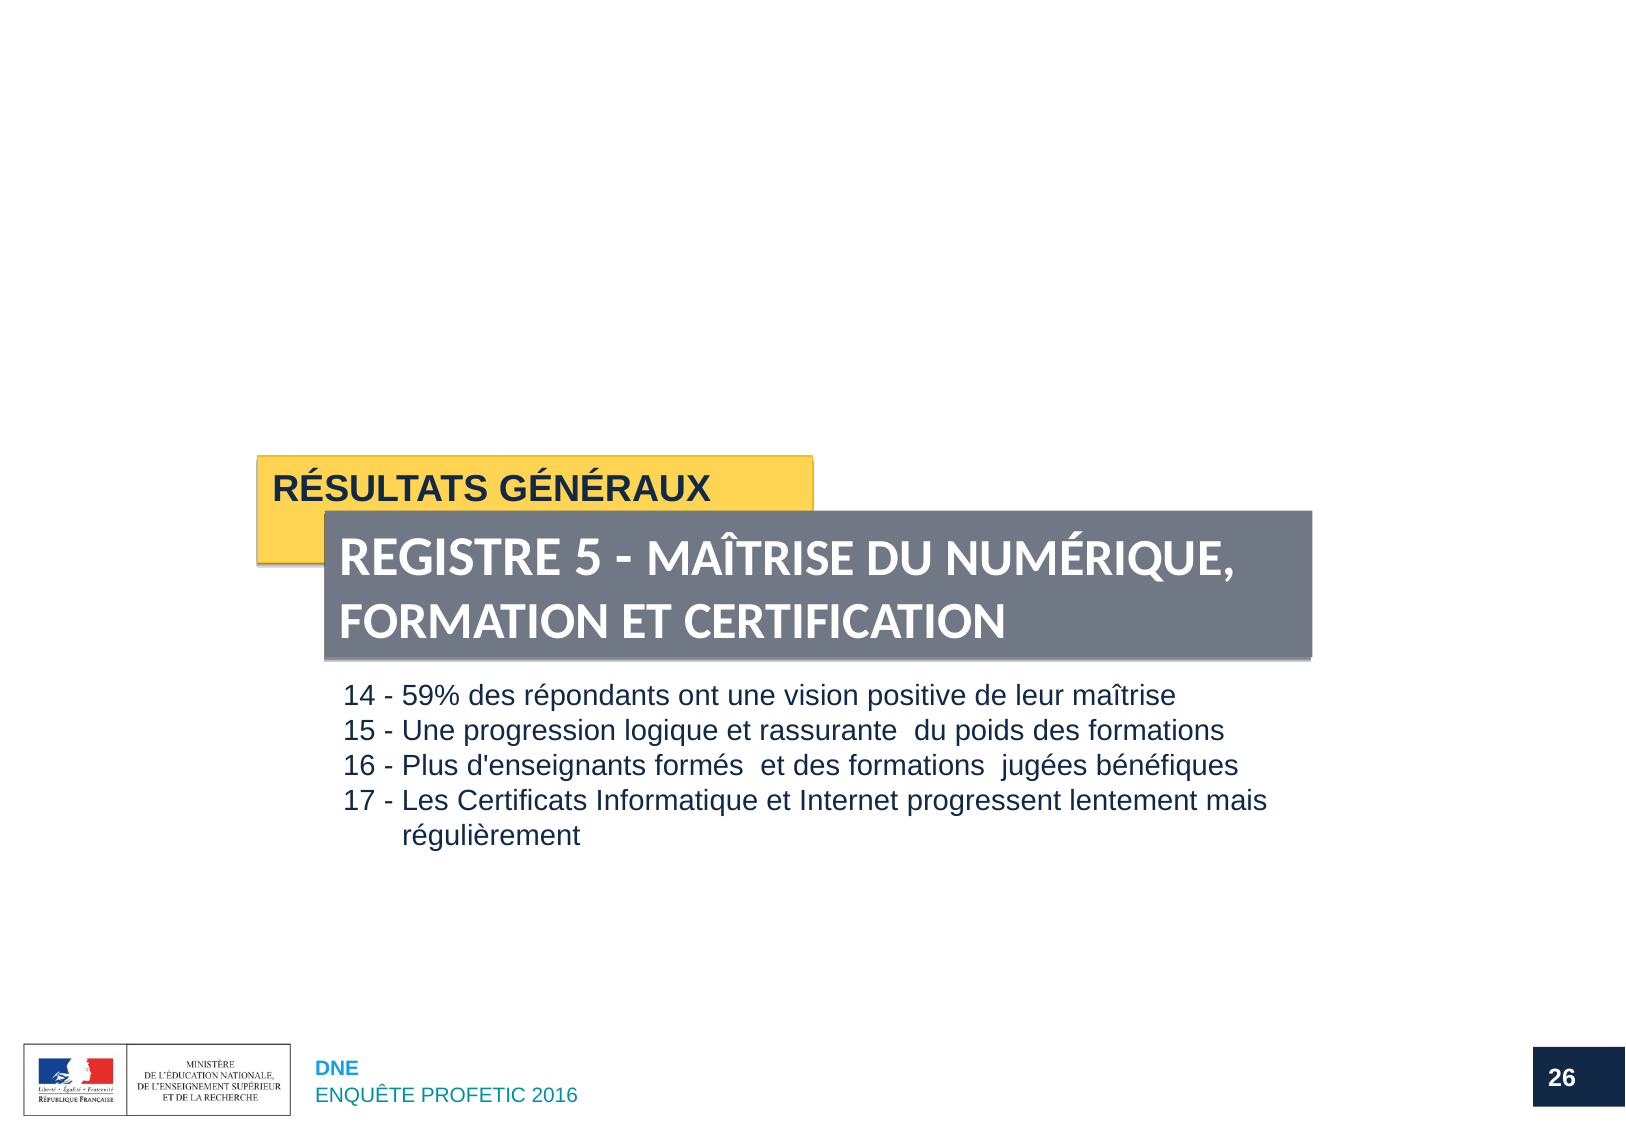

Résultats généraux
# Registre 5 - Maîtrise du numérique, formation et certification
14 - 59% des répondants ont une vision positive de leur maîtrise
15 - Une progression logique et rassurante du poids des formations
16 - Plus d'enseignants formés et des formations jugées bénéfiques
17 - Les Certificats Informatique et Internet progressent lentement mais régulièrement
25